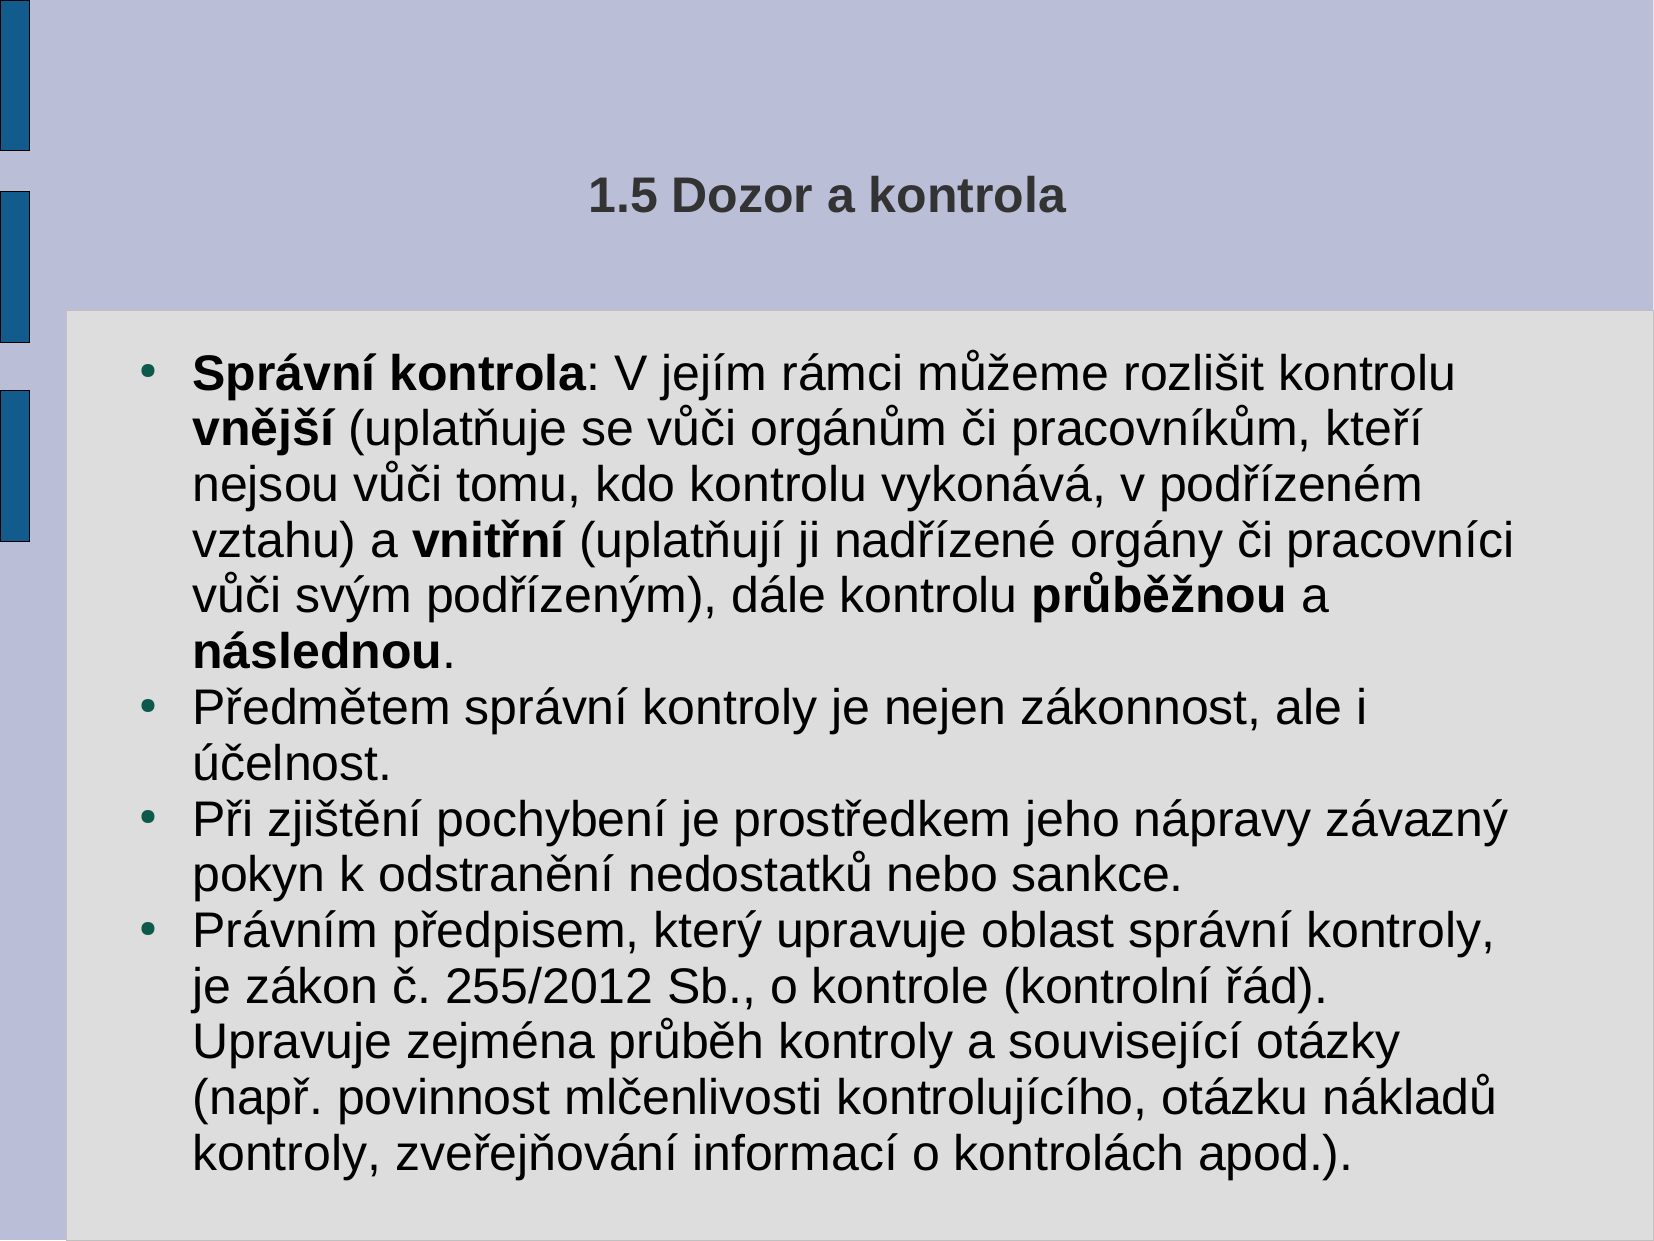

# 1.5 Dozor a kontrola
Správní kontrola: V jejím rámci můžeme rozlišit kontrolu vnější (uplatňuje se vůči orgánům či pracovníkům, kteří nejsou vůči tomu, kdo kontrolu vykonává, v podřízeném vztahu) a vnitřní (uplatňují ji nadřízené orgány či pracovníci vůči svým podřízeným), dále kontrolu průběžnou a následnou.
Předmětem správní kontroly je nejen zákonnost, ale i účelnost.
Při zjištění pochybení je prostředkem jeho nápravy závazný pokyn k odstranění nedostatků nebo sankce.
Právním předpisem, který upravuje oblast správní kontroly, je zákon č. 255/2012 Sb., o kontrole (kontrolní řád). Upravuje zejména průběh kontroly a související otázky (např. povinnost mlčenlivosti kontrolujícího, otázku nákladů kontroly, zveřejňování informací o kontrolách apod.).